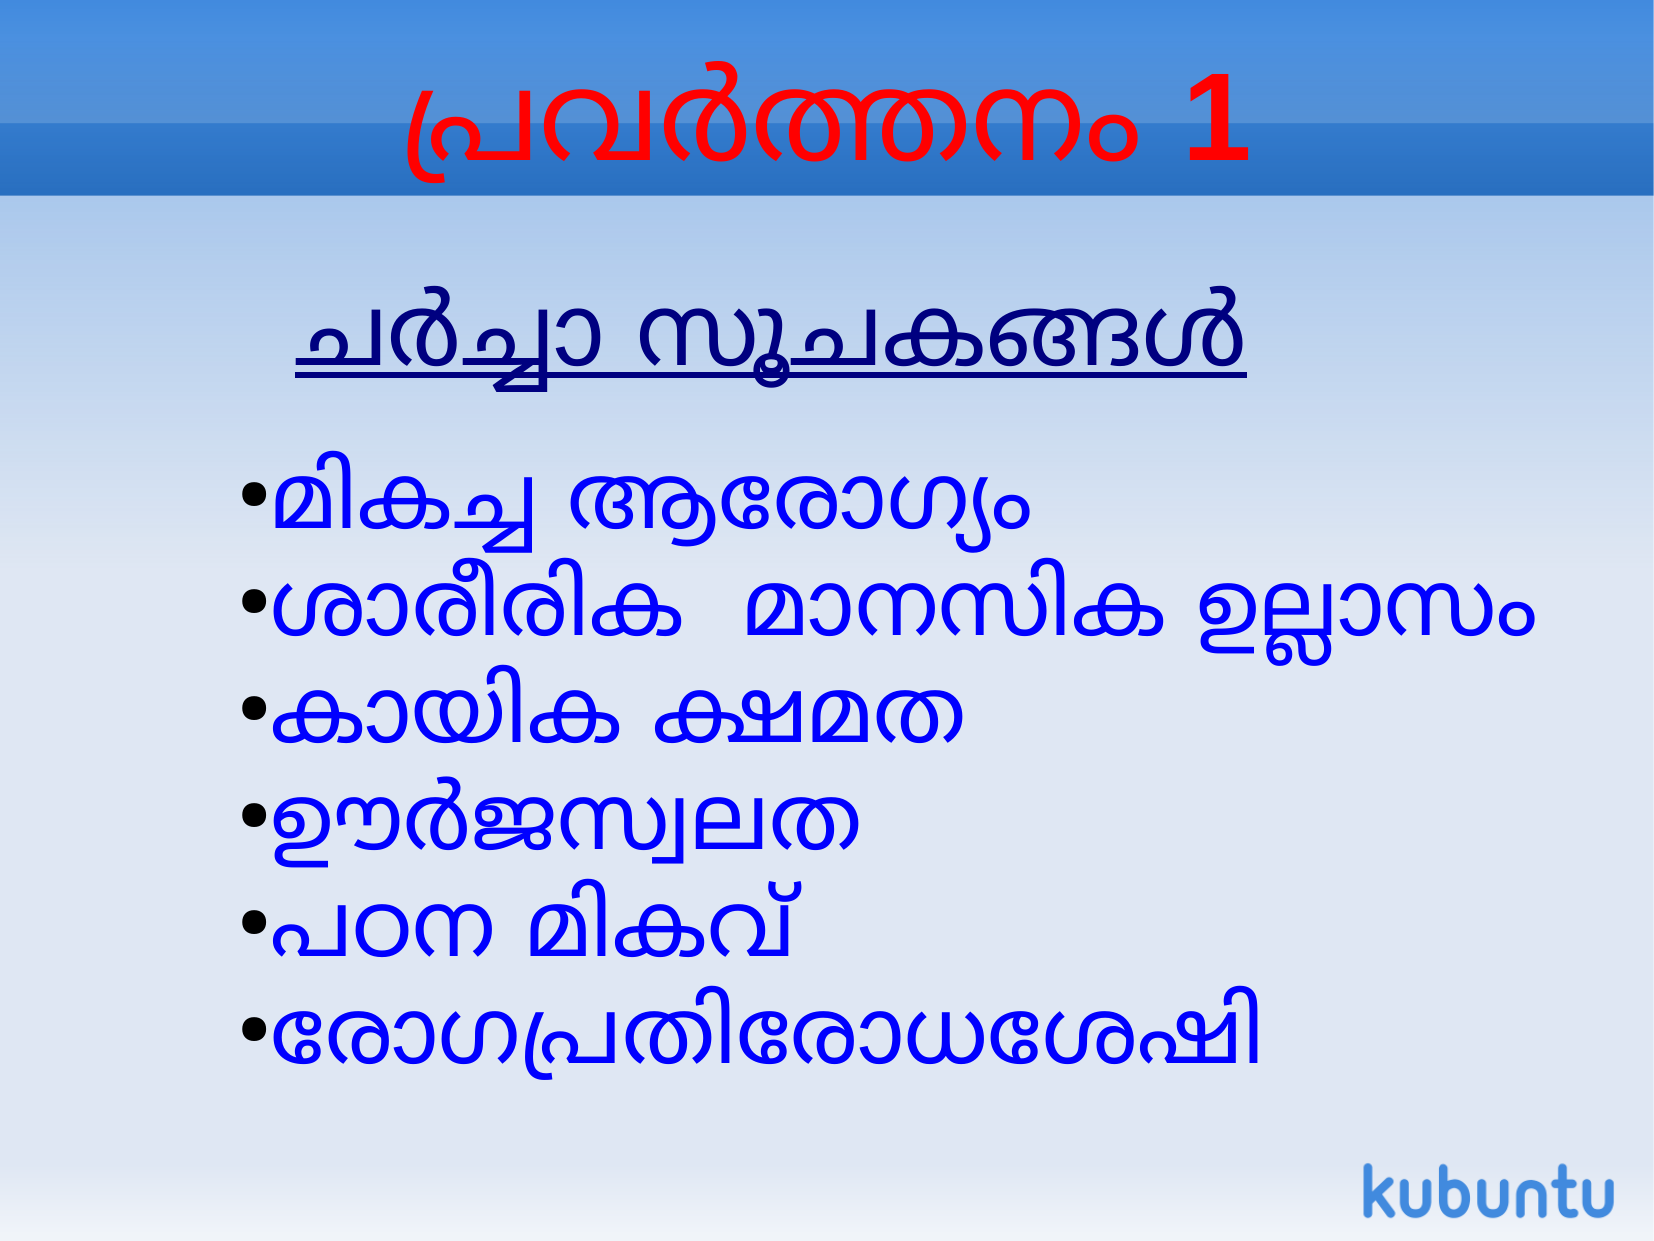

# പ്രവര്‍ത്തനം 1
ചര്‍ച്ചാ സൂചകങ്ങള്‍
മികച്ച ആരോഗ്യം
ശാരീരിക മാനസിക ഉല്ലാസം
കായിക ക്ഷമത
ഊര്‍ജസ്വലത
പഠന മികവ്
രോഗപ്രതിരോധശേഷി